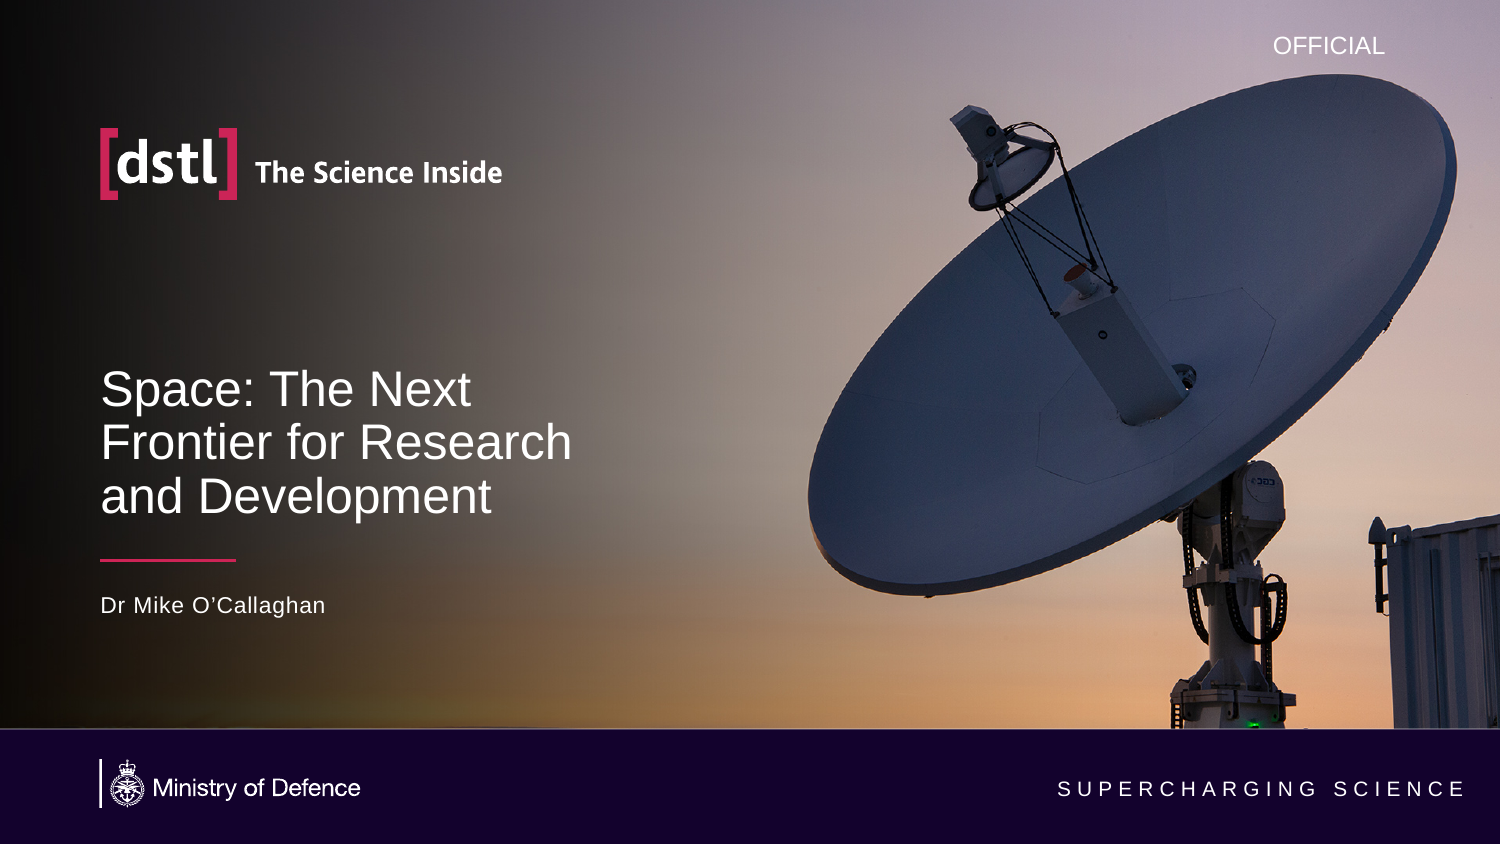

OFFICIAL
# Space: The Next Frontier for Research and Development
Dr Mike O’Callaghan
SUPERCHARGING SCIENCE